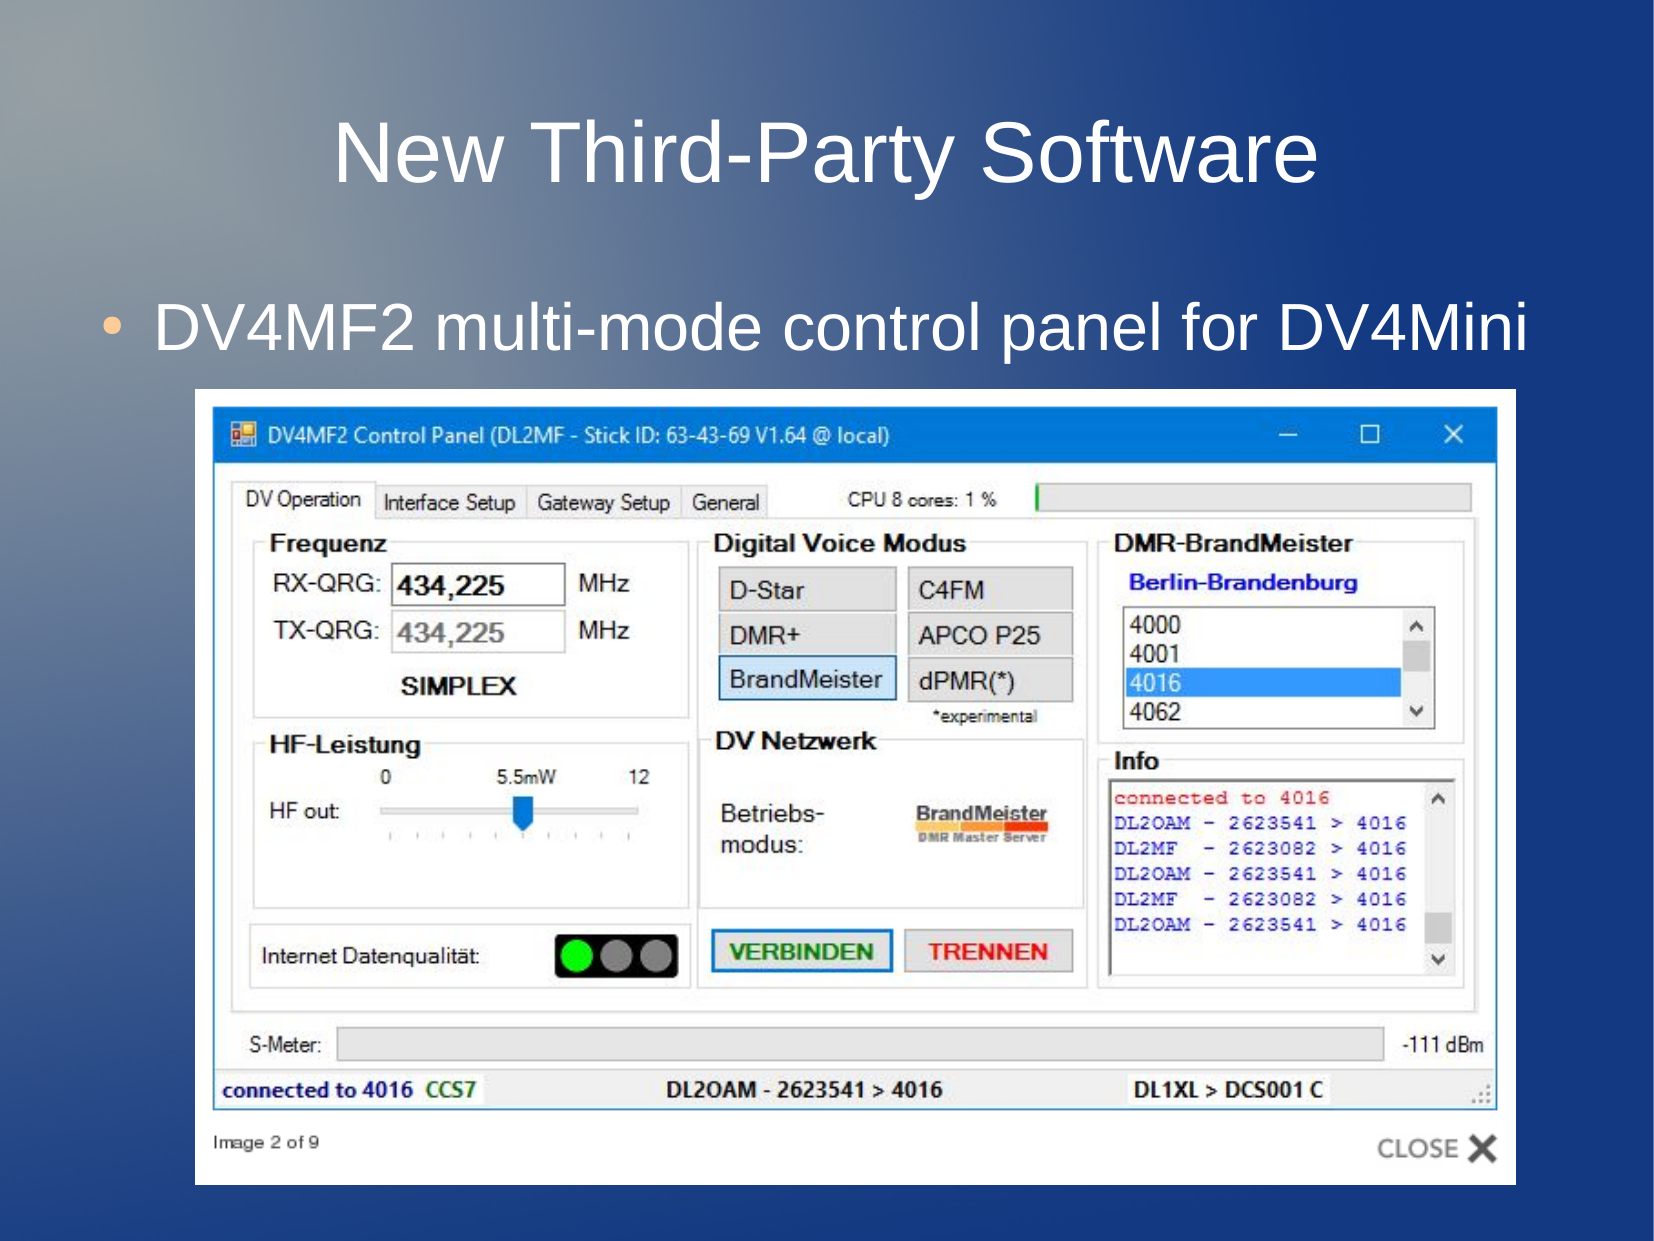

# New Third-Party Software
DV4MF2 multi-mode control panel for DV4Mini